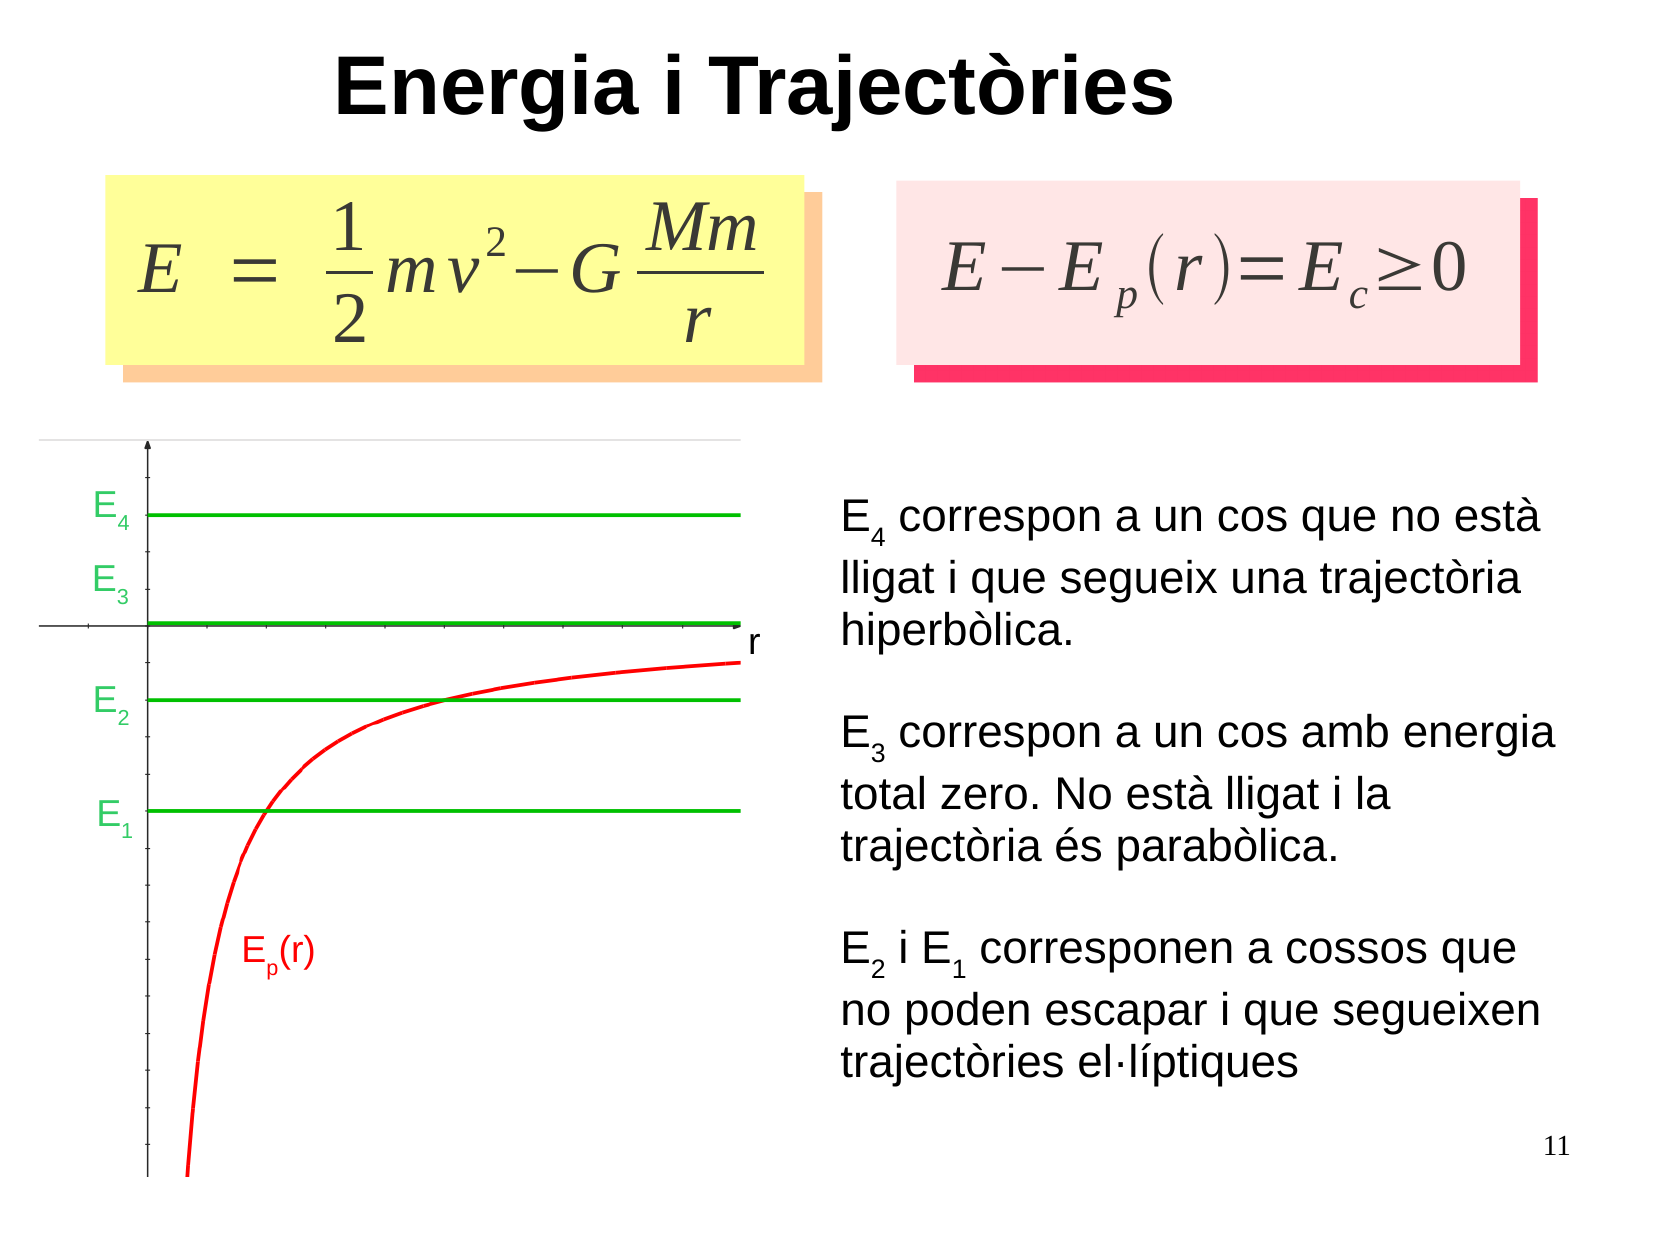

Energia i Trajectòries
E4
E4 correspon a un cos que no està lligat i que segueix una trajectòria hiperbòlica.
E3 correspon a un cos amb energia total zero. No està lligat i la trajectòria és parabòlica.
E2 i E1 corresponen a cossos que no poden escapar i que segueixen trajectòries el·líptiques
E3
r
E2
E1
Ep(r)
11